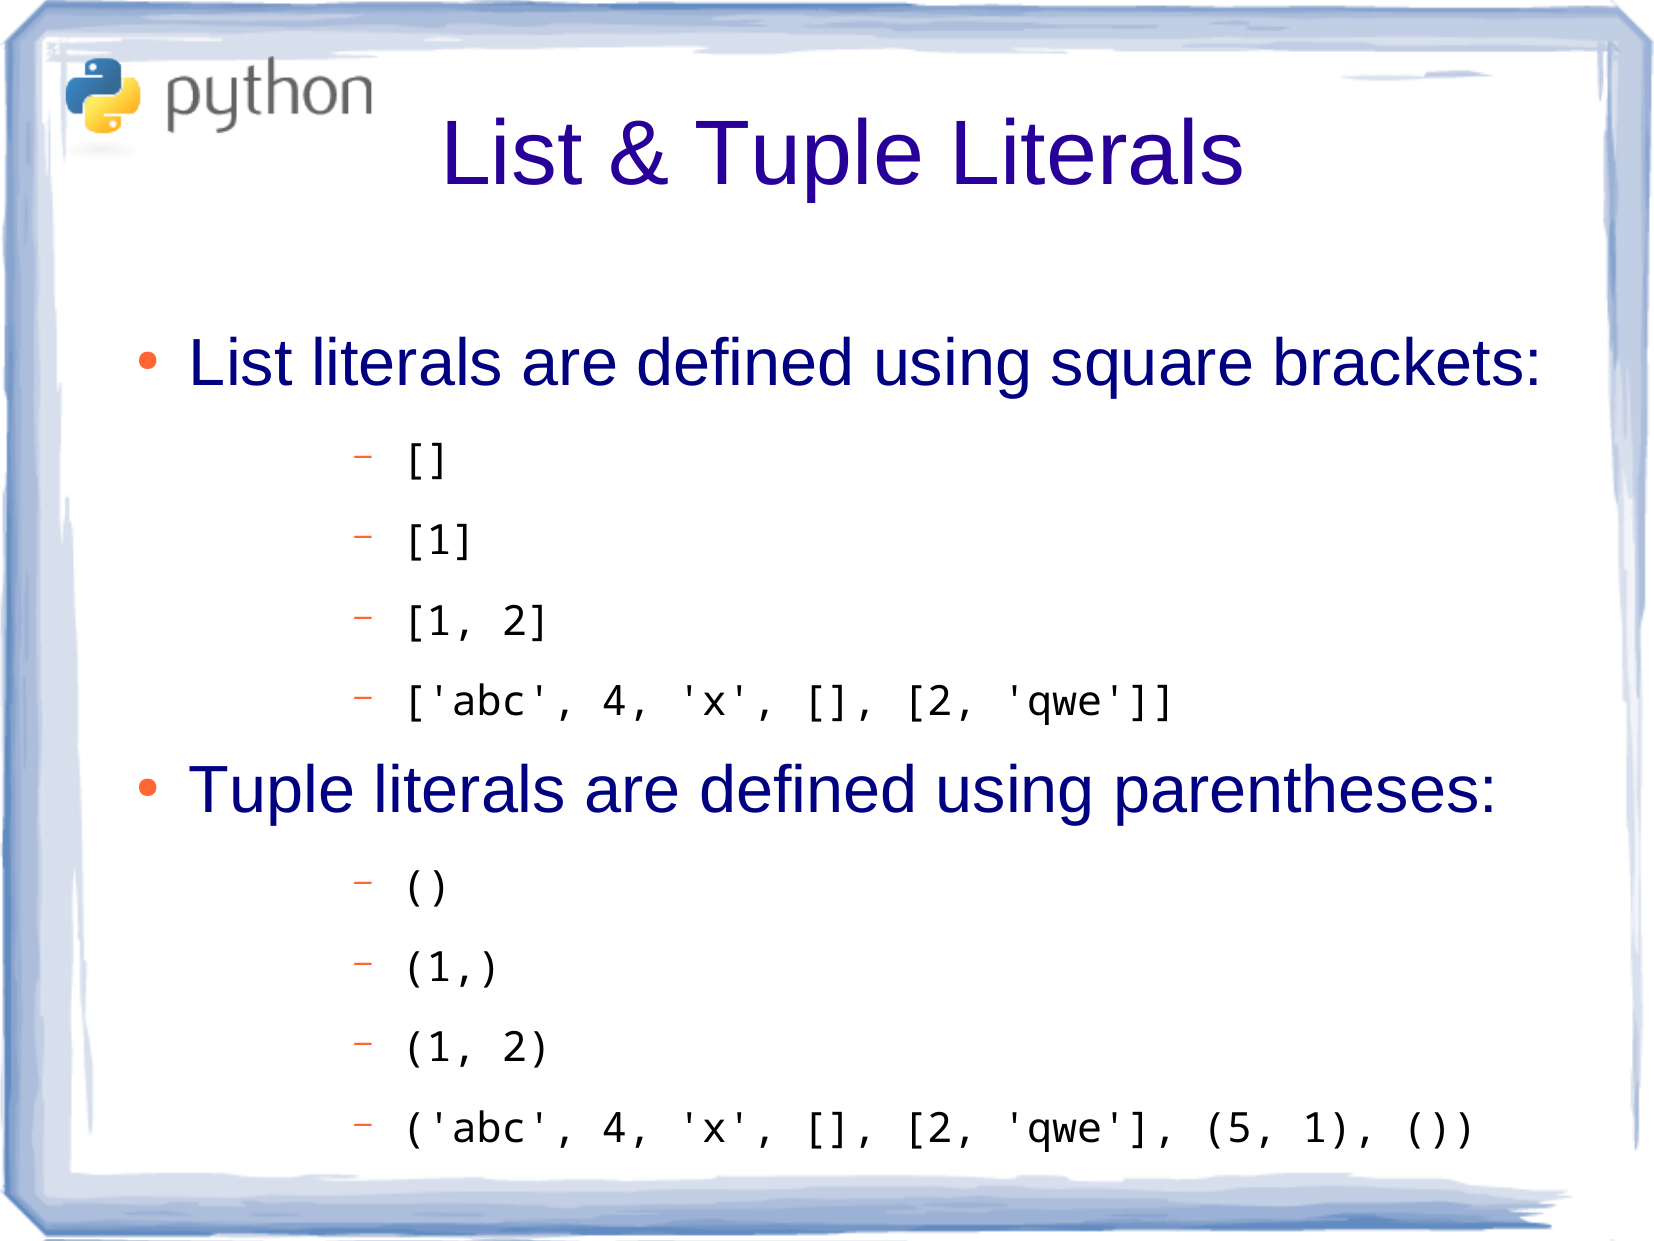

# List & Tuple Literals
List literals are defined using square brackets:
[]
[1]
[1, 2]
['abc', 4, 'x', [], [2, 'qwe']]
Tuple literals are defined using parentheses:
()
(1,)
(1, 2)
('abc', 4, 'x', [], [2, 'qwe'], (5, 1), ())